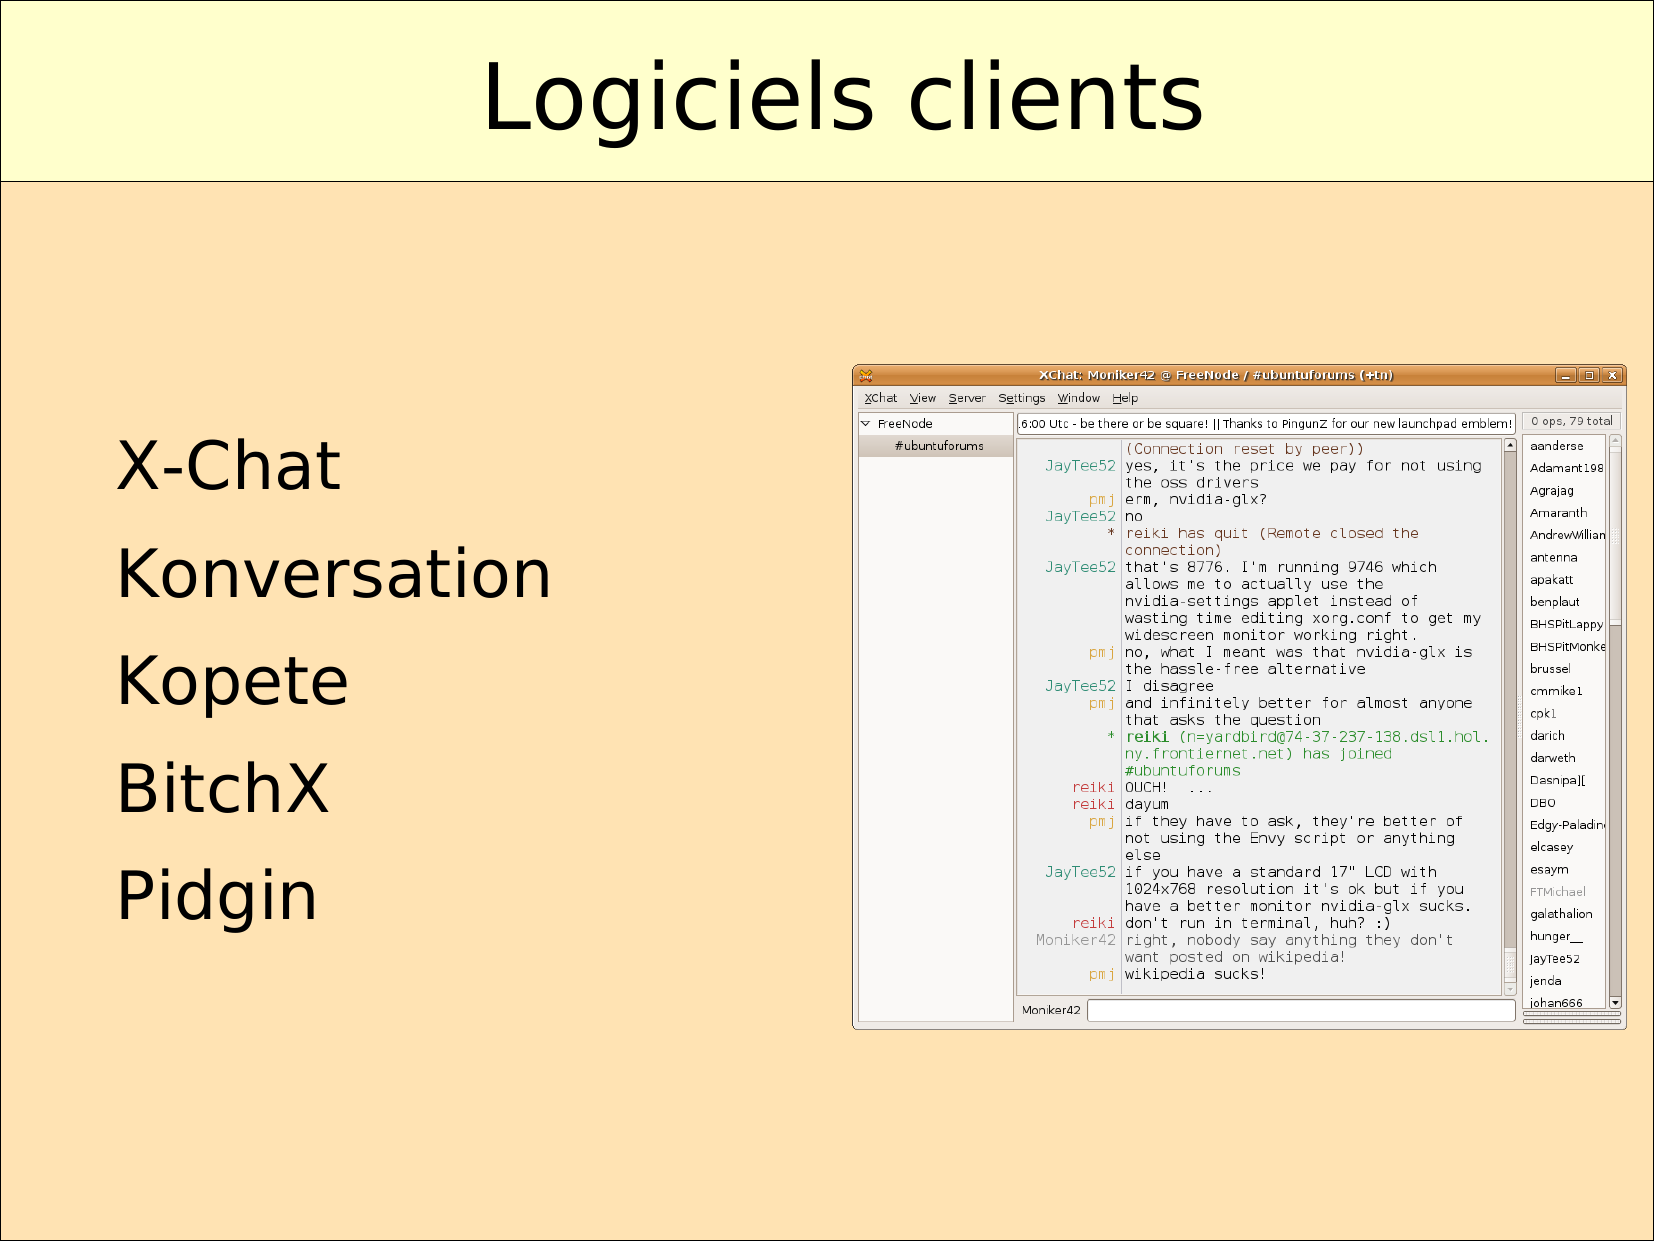

# Logiciels clients
X-Chat
Konversation
Kopete
BitchX
Pidgin